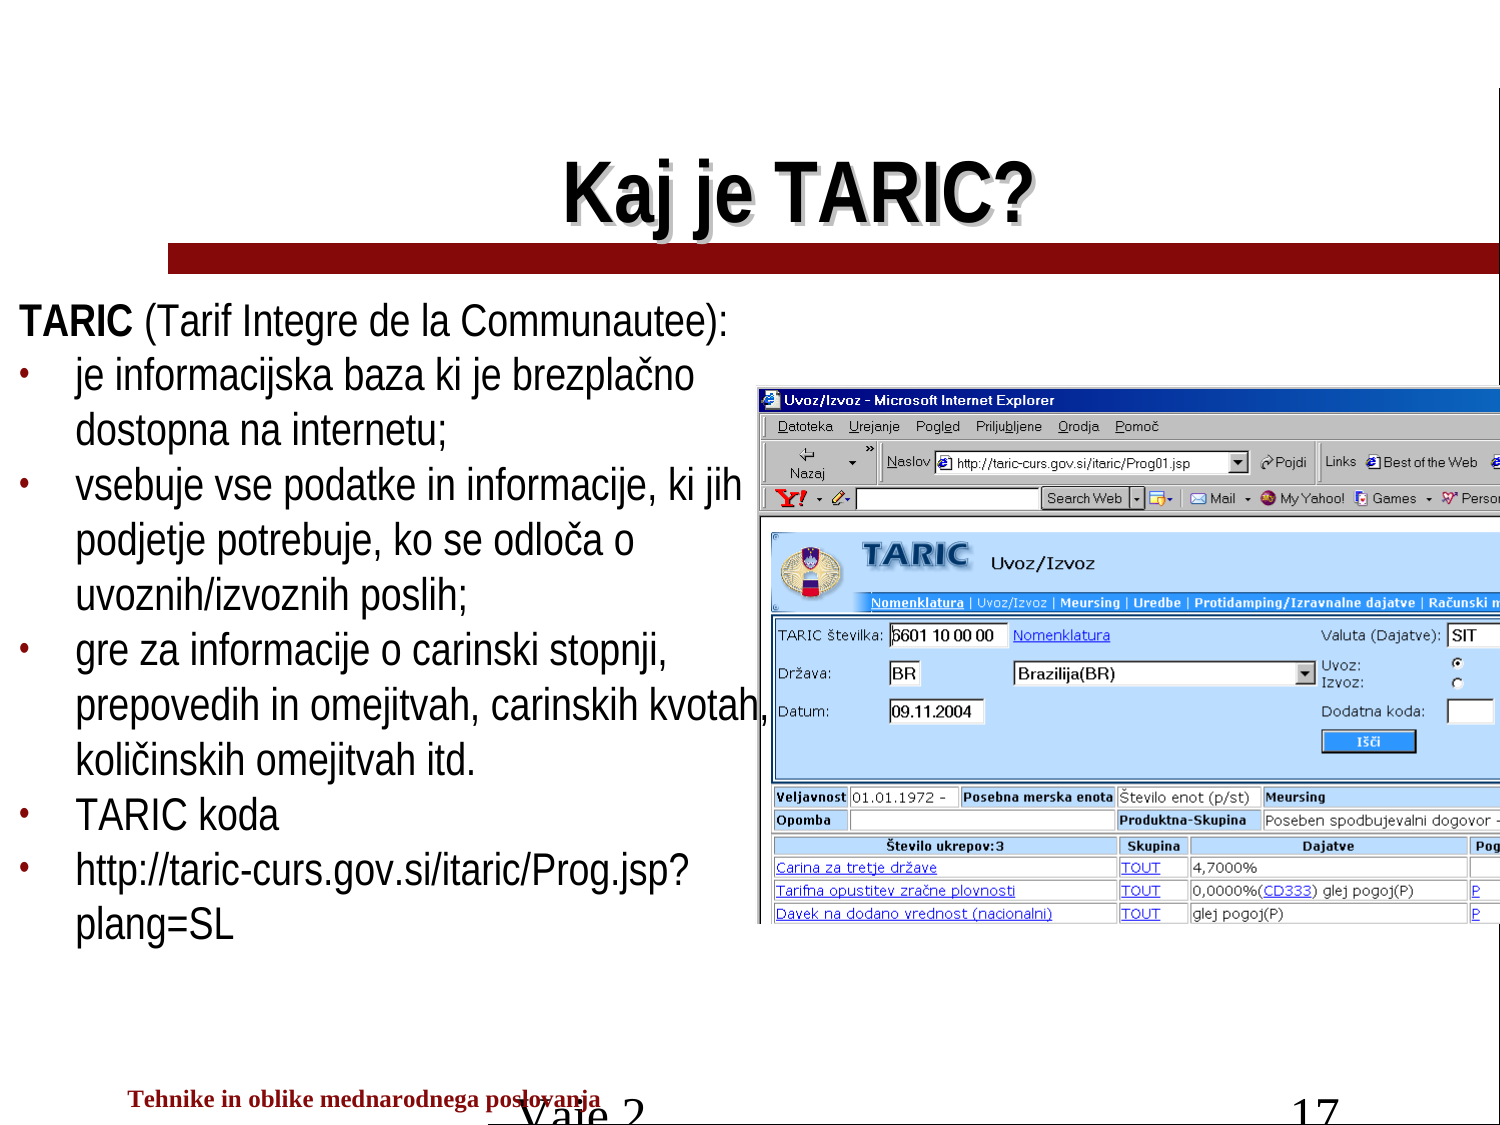

# Kaj je TARIC?
TARIC (Tarif Integre de la Communautee):
je informacijska baza ki je brezplačno dostopna na internetu;
vsebuje vse podatke in informacije, ki jih podjetje potrebuje, ko se odloča o uvoznih/izvoznih poslih;
gre za informacije o carinski stopnji, prepovedih in omejitvah, carinskih kvotah, količinskih omejitvah itd.
TARIC koda
http://taric-curs.gov.si/itaric/Prog.jsp?plang=SL
Vaje 1
17